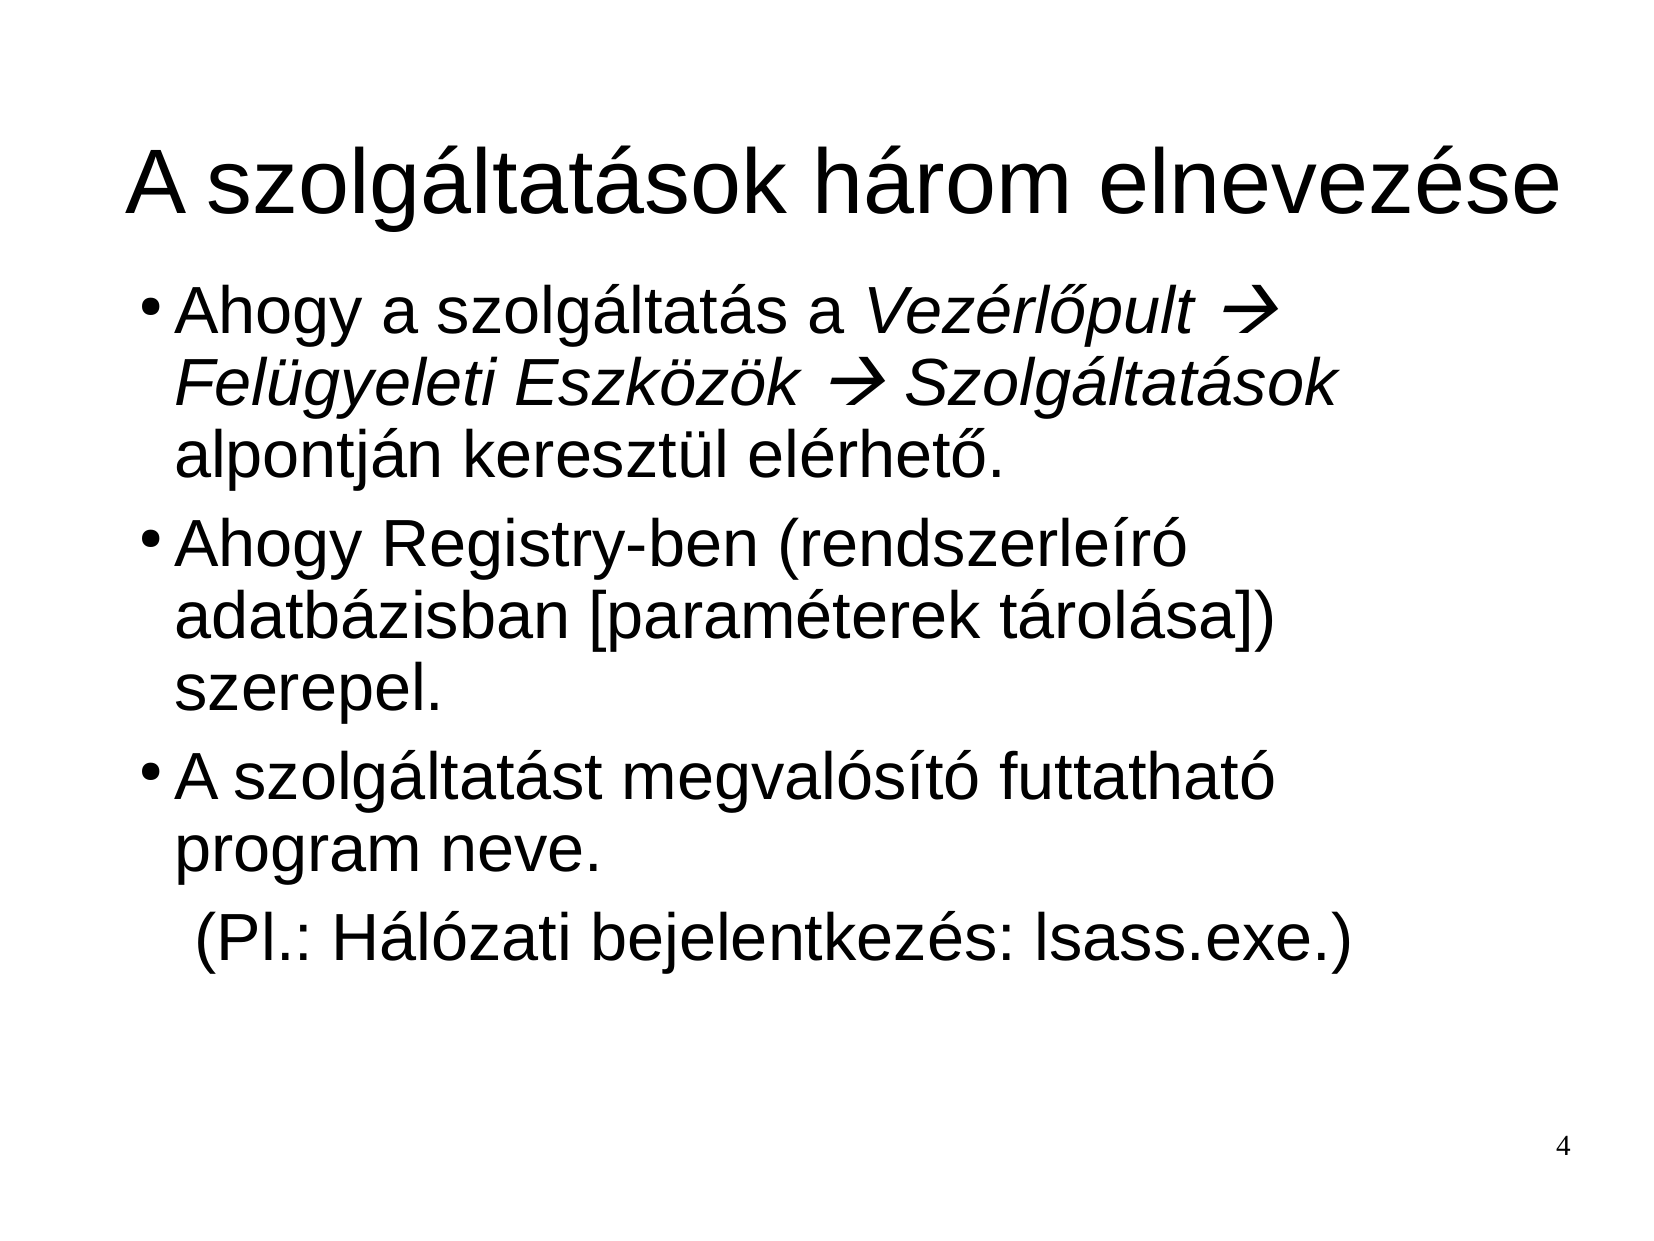

# A szolgáltatások három elnevezése
Ahogy a szolgáltatás a Vezérlőpult  Felügyeleti Eszközök  Szolgáltatások alpontján keresztül elérhető.
Ahogy Registry-ben (rendszerleíró adatbázisban [paraméterek tárolása]) szerepel.
A szolgáltatást megvalósító futtatható program neve.
(Pl.: Hálózati bejelentkezés: lsass.exe.)
4